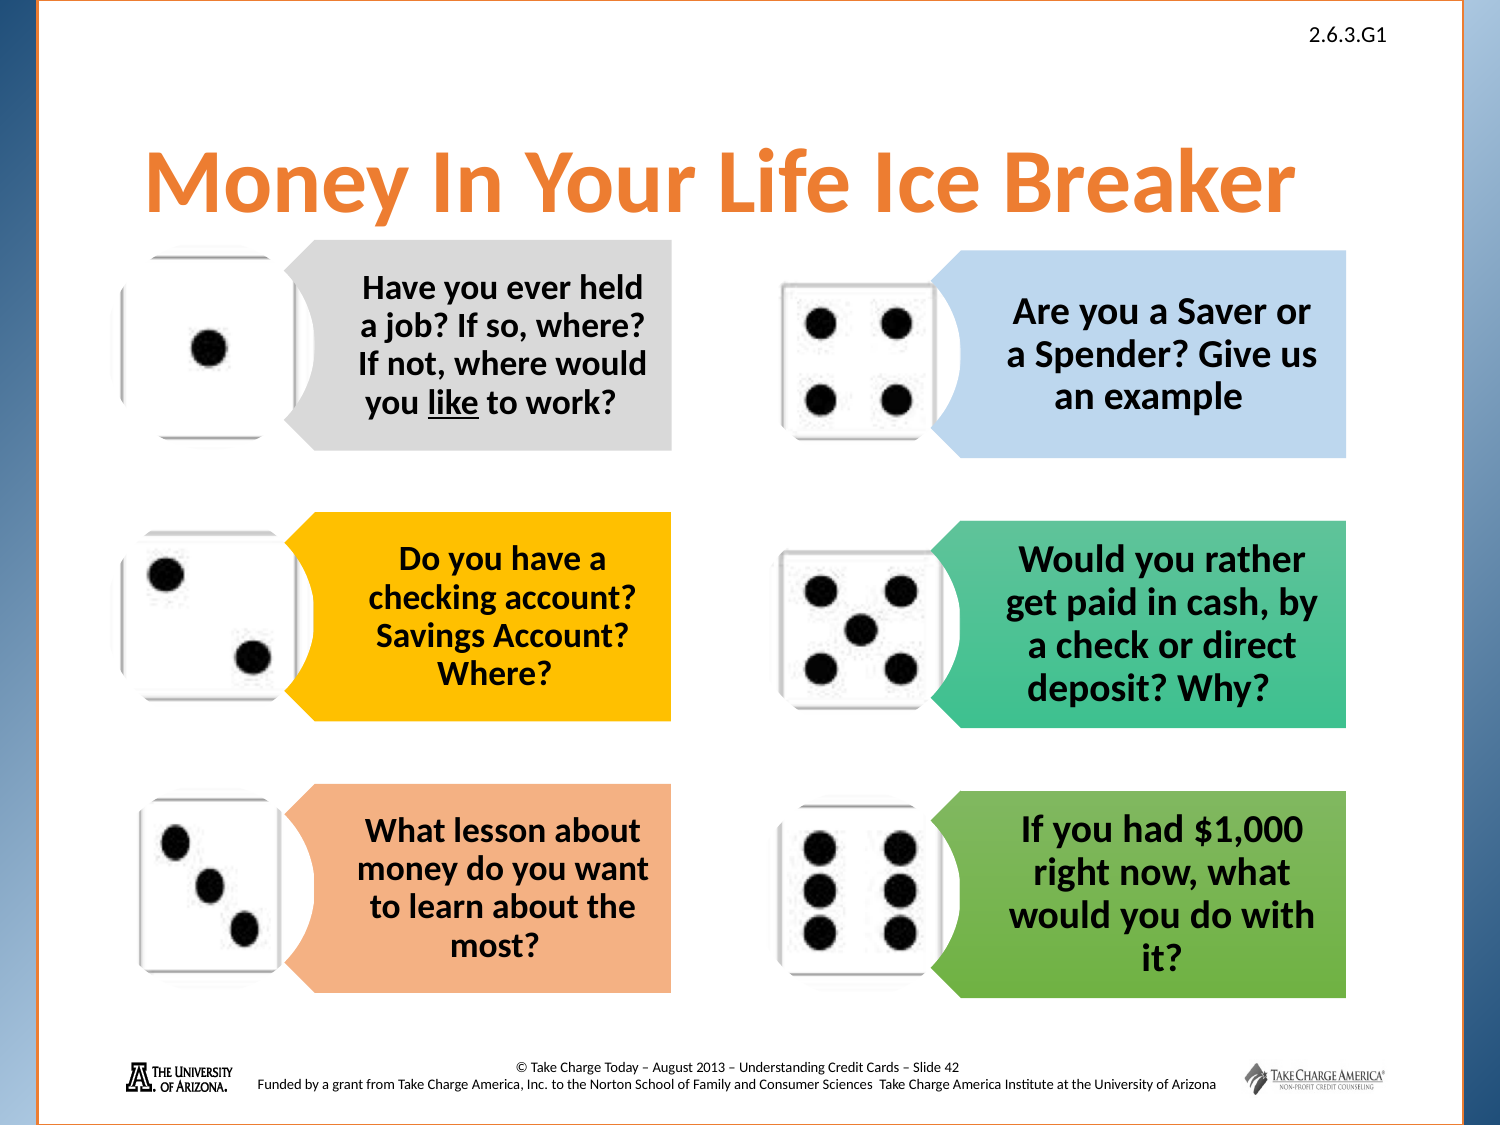

# Money In Your Life Ice Breaker
Have you ever held a job? If so, where? If not, where would you like to work?
Do you have a checking account? Savings Account? Where?
What lesson about money do you want to learn about the most?
Are you a Saver or a Spender? Give us an example
Would you rather get paid in cash, by a check or direct deposit? Why?
If you had $1,000 right now, what would you do with it?